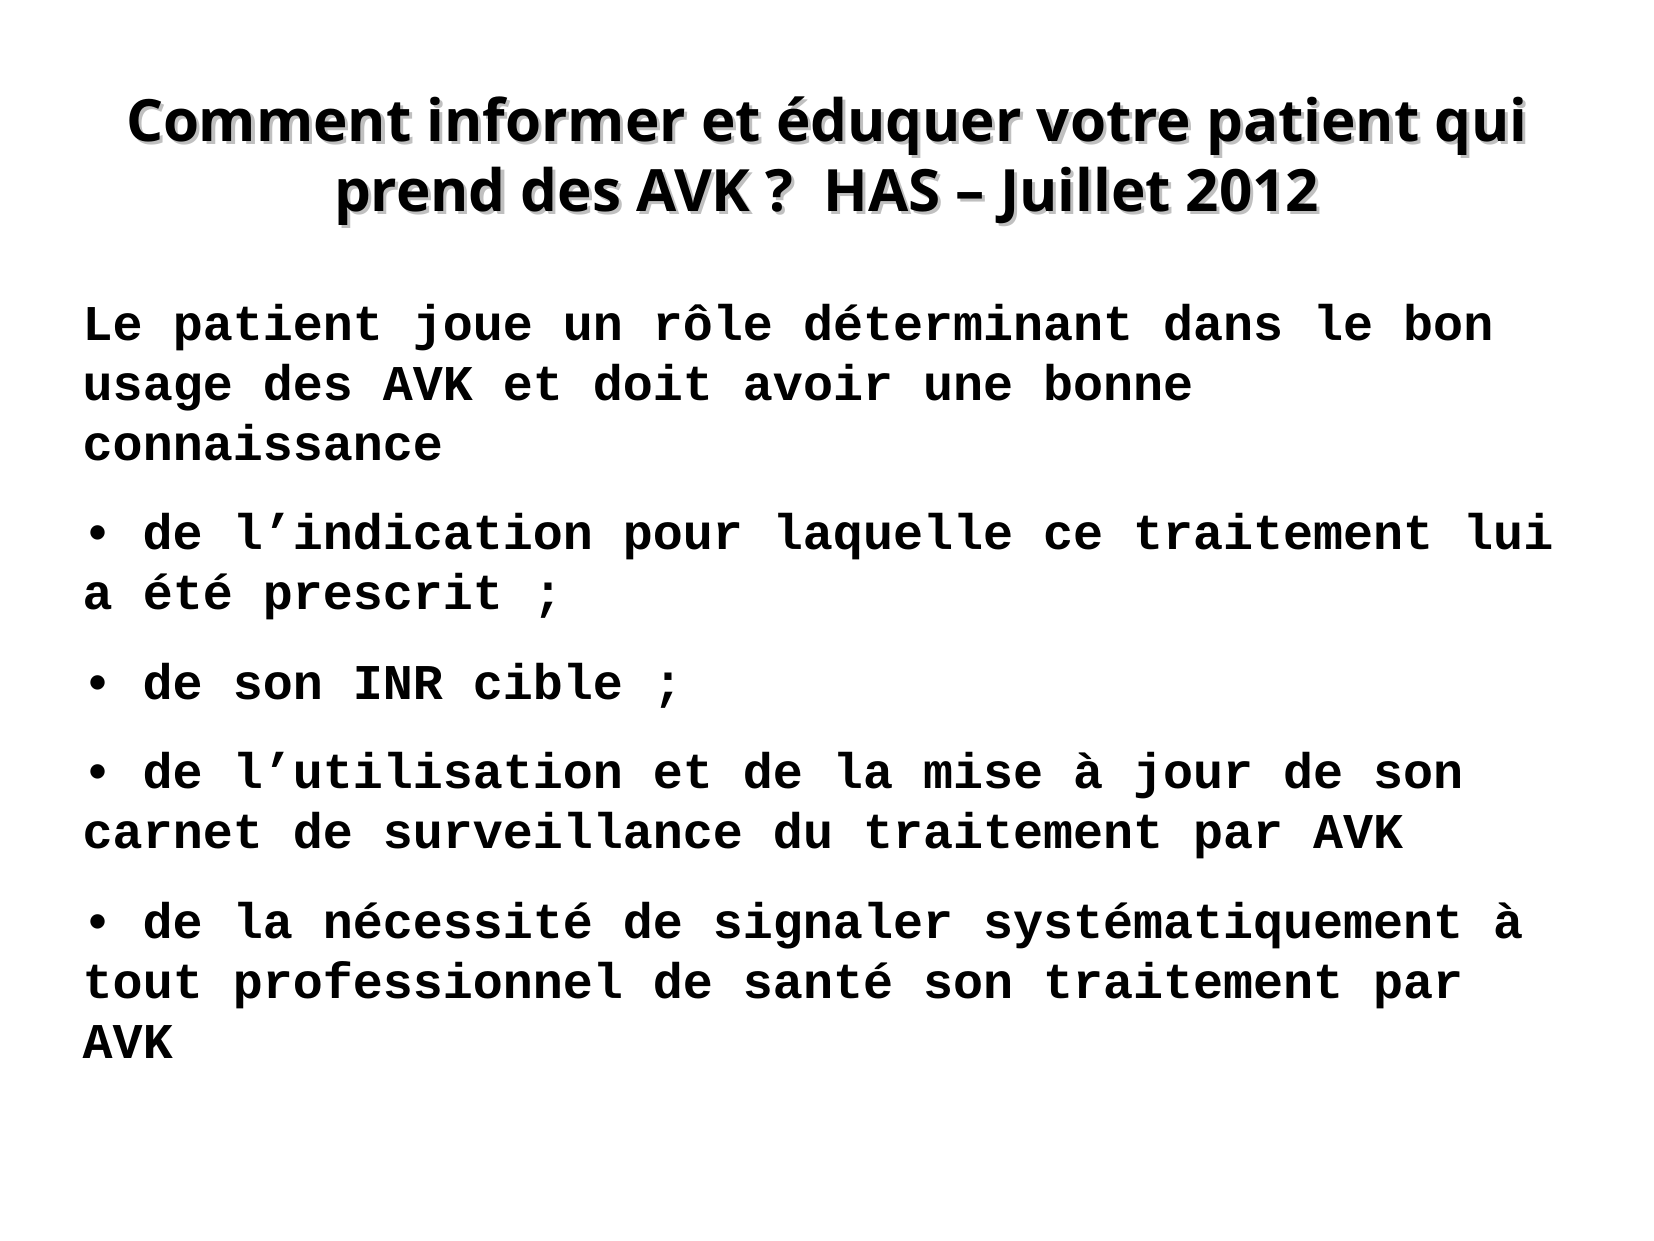

# Comment informer et éduquer votre patient qui prend des AVK ? HAS – Juillet 2012
Le patient joue un rôle déterminant dans le bon usage des AVK et doit avoir une bonne connaissance
• de l’indication pour laquelle ce traitement lui a été prescrit ;
• de son INR cible ;
• de l’utilisation et de la mise à jour de son carnet de surveillance du traitement par AVK
• de la nécessité de signaler systématiquement à tout professionnel de santé son traitement par AVK